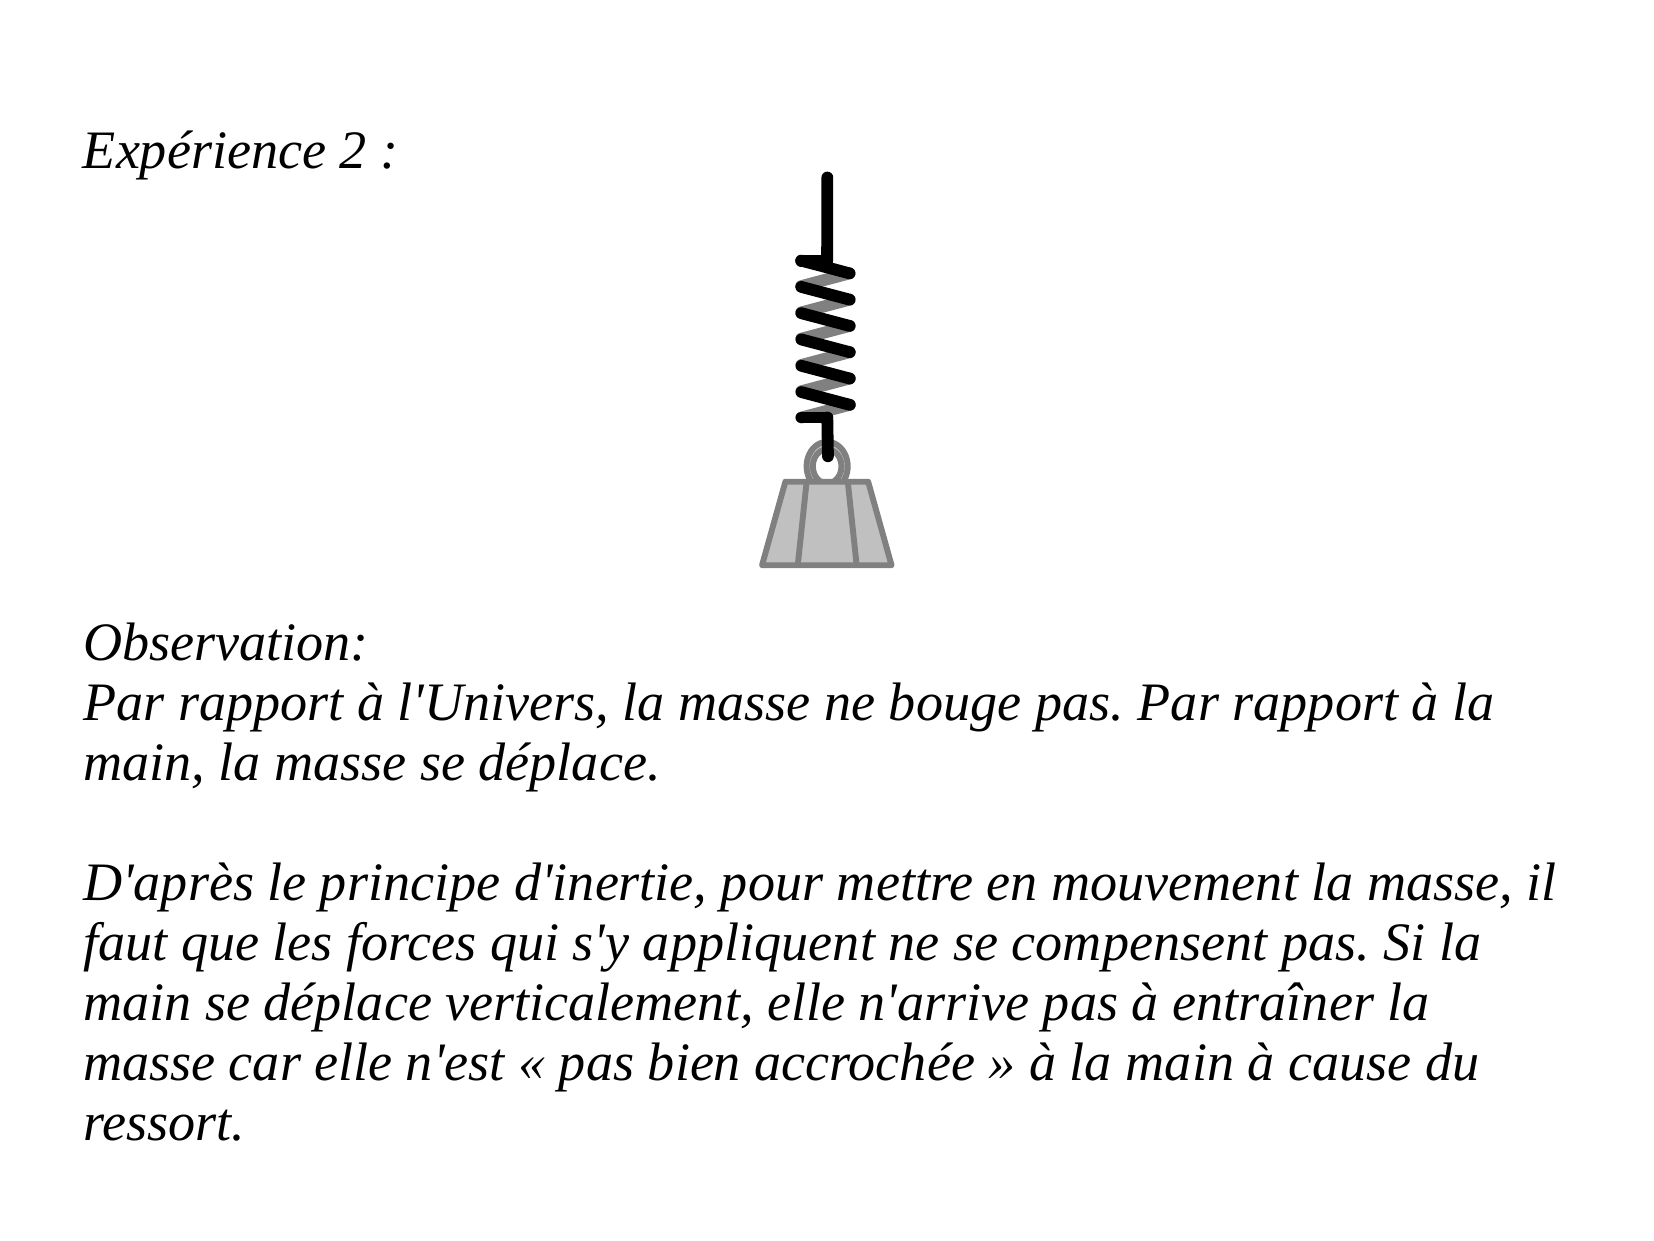

# Expérience 2 :
Observation:
Par rapport à l'Univers, la masse ne bouge pas. Par rapport à la main, la masse se déplace.
D'après le principe d'inertie, pour mettre en mouvement la masse, il faut que les forces qui s'y appliquent ne se compensent pas. Si la main se déplace verticalement, elle n'arrive pas à entraîner la masse car elle n'est « pas bien accrochée » à la main à cause du ressort.